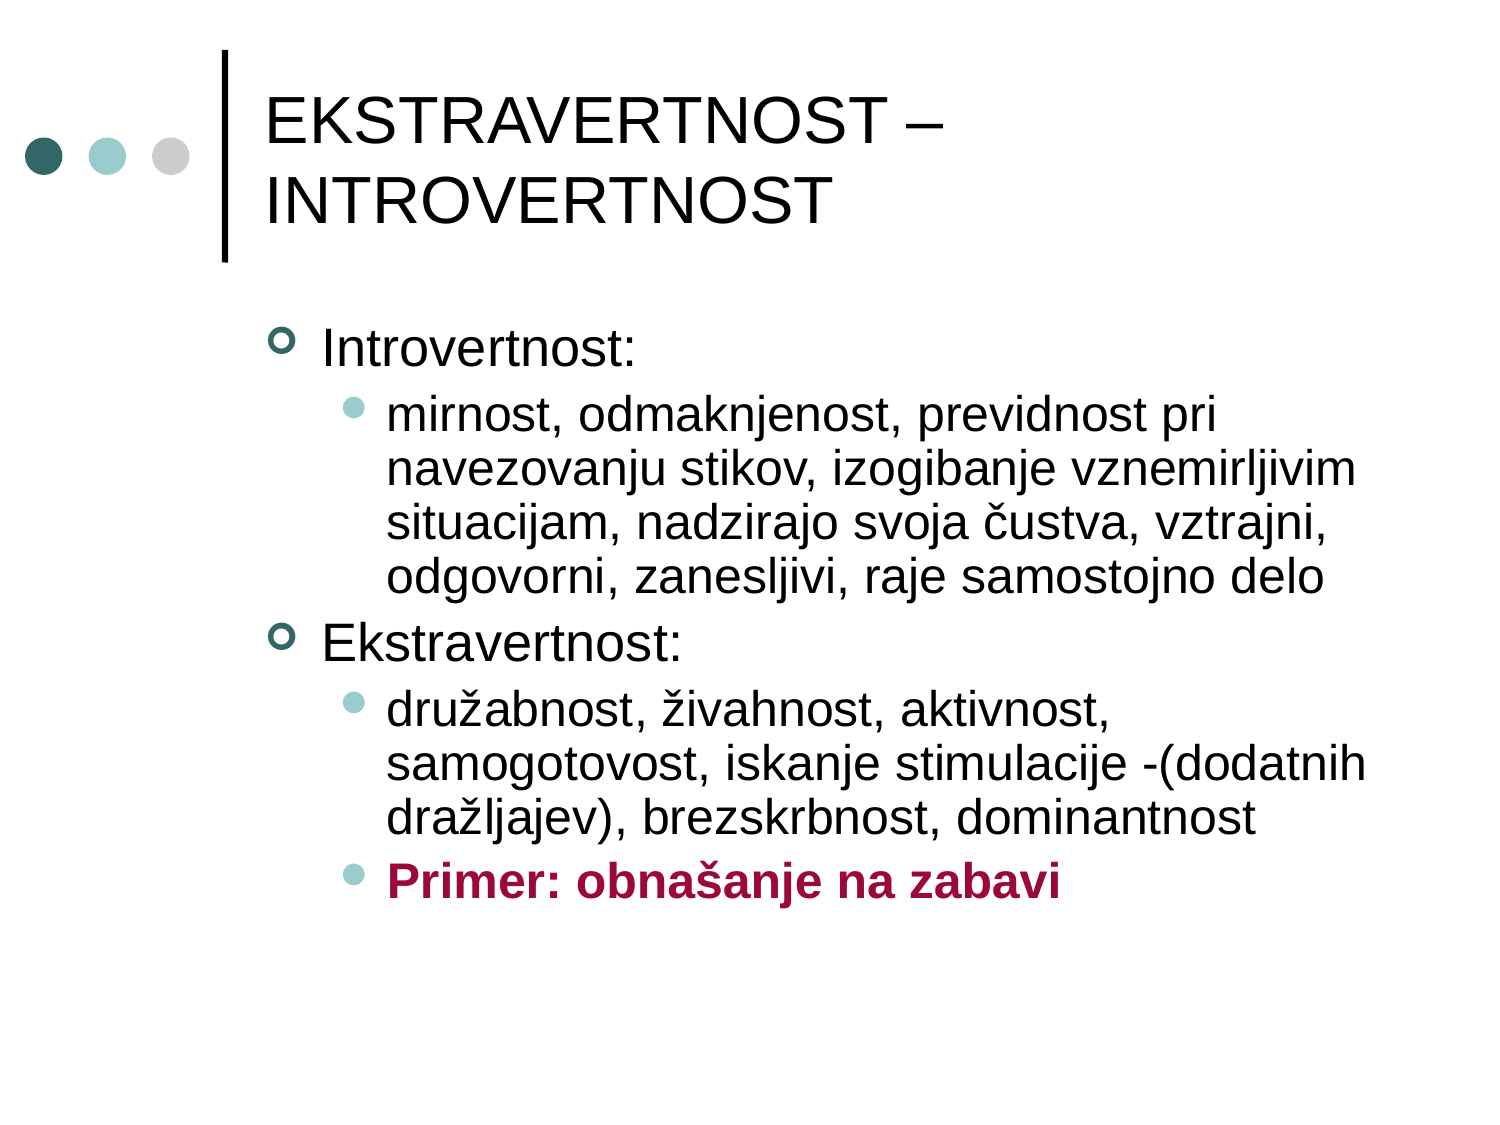

# EKSTRAVERTNOST – INTROVERTNOST
Introvertnost:
mirnost, odmaknjenost, previdnost pri navezovanju stikov, izogibanje vznemirljivim situacijam, nadzirajo svoja čustva, vztrajni, odgovorni, zanesljivi, raje samostojno delo
Ekstravertnost:
družabnost, živahnost, aktivnost, samogotovost, iskanje stimulacije -(dodatnih dražljajev), brezskrbnost, dominantnost
Primer: obnašanje na zabavi